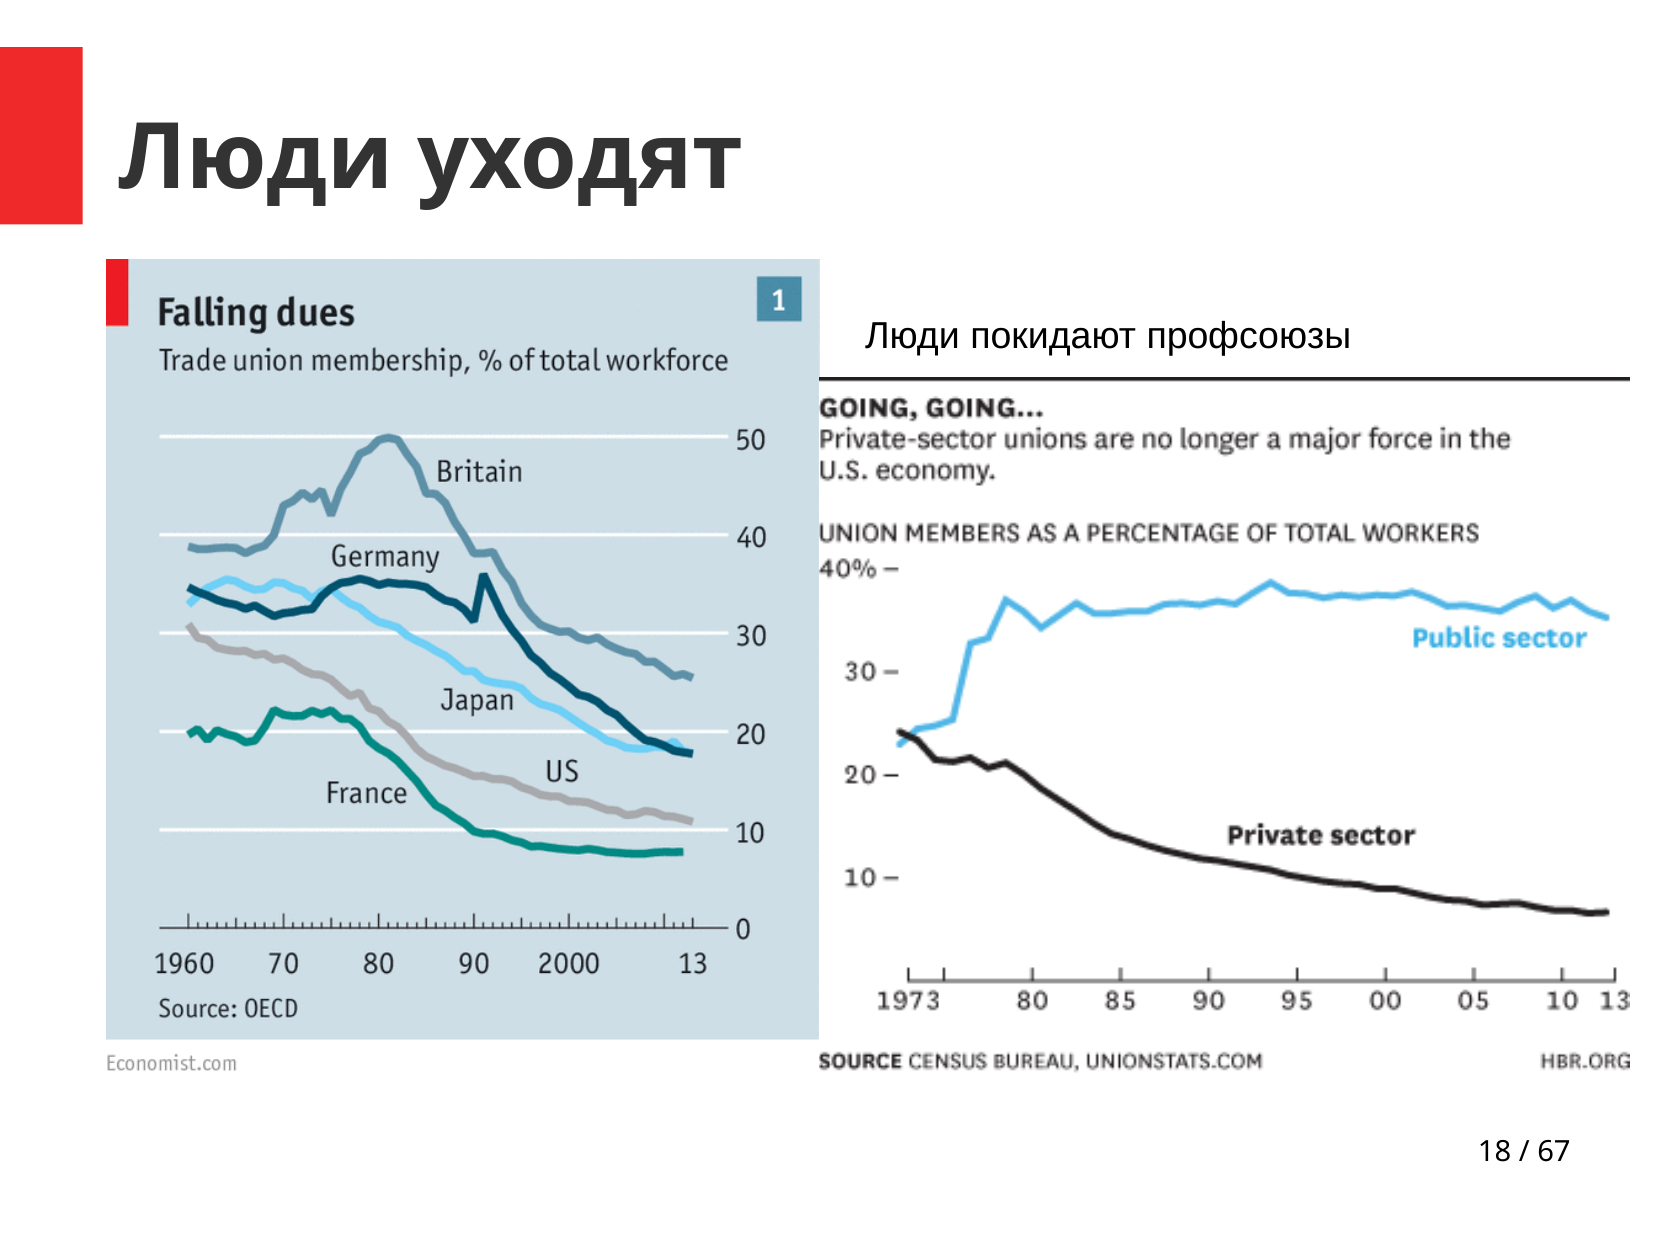

# Люди уходят
Люди покидают профсоюзы
18